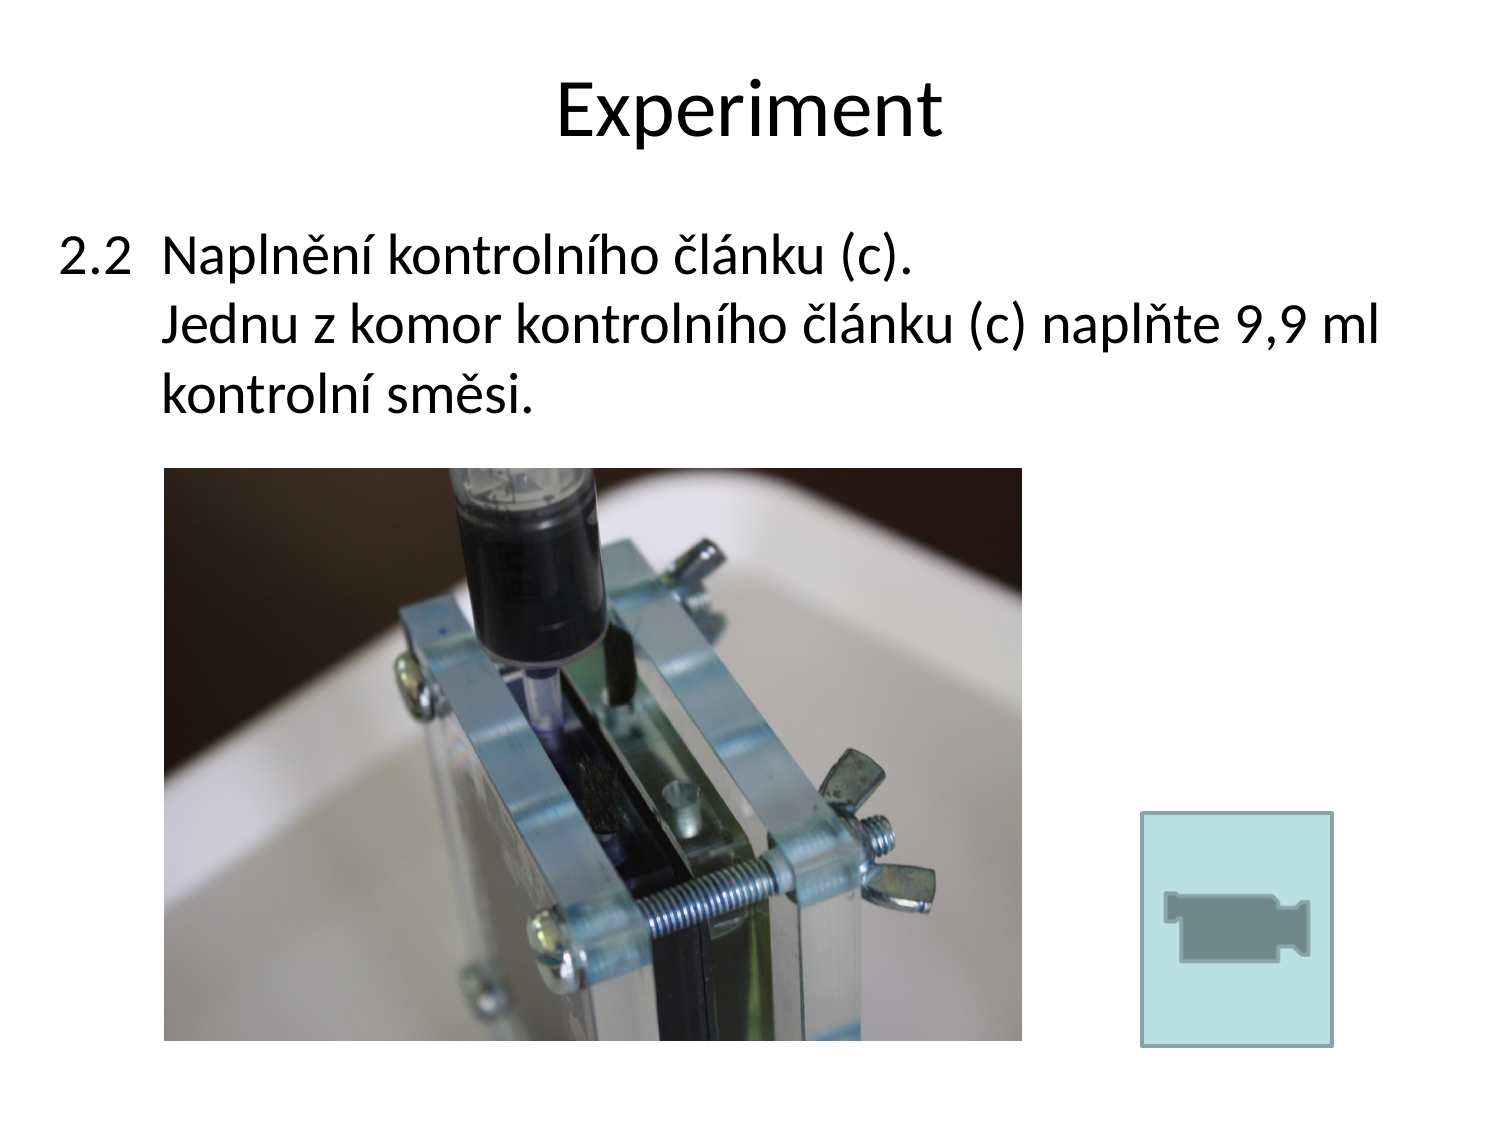

# Experiment
2.2 	Naplnění kontrolního článku (c).
	Jednu z komor kontrolního článku (c) naplňte 9,9 ml kontrolní směsi.